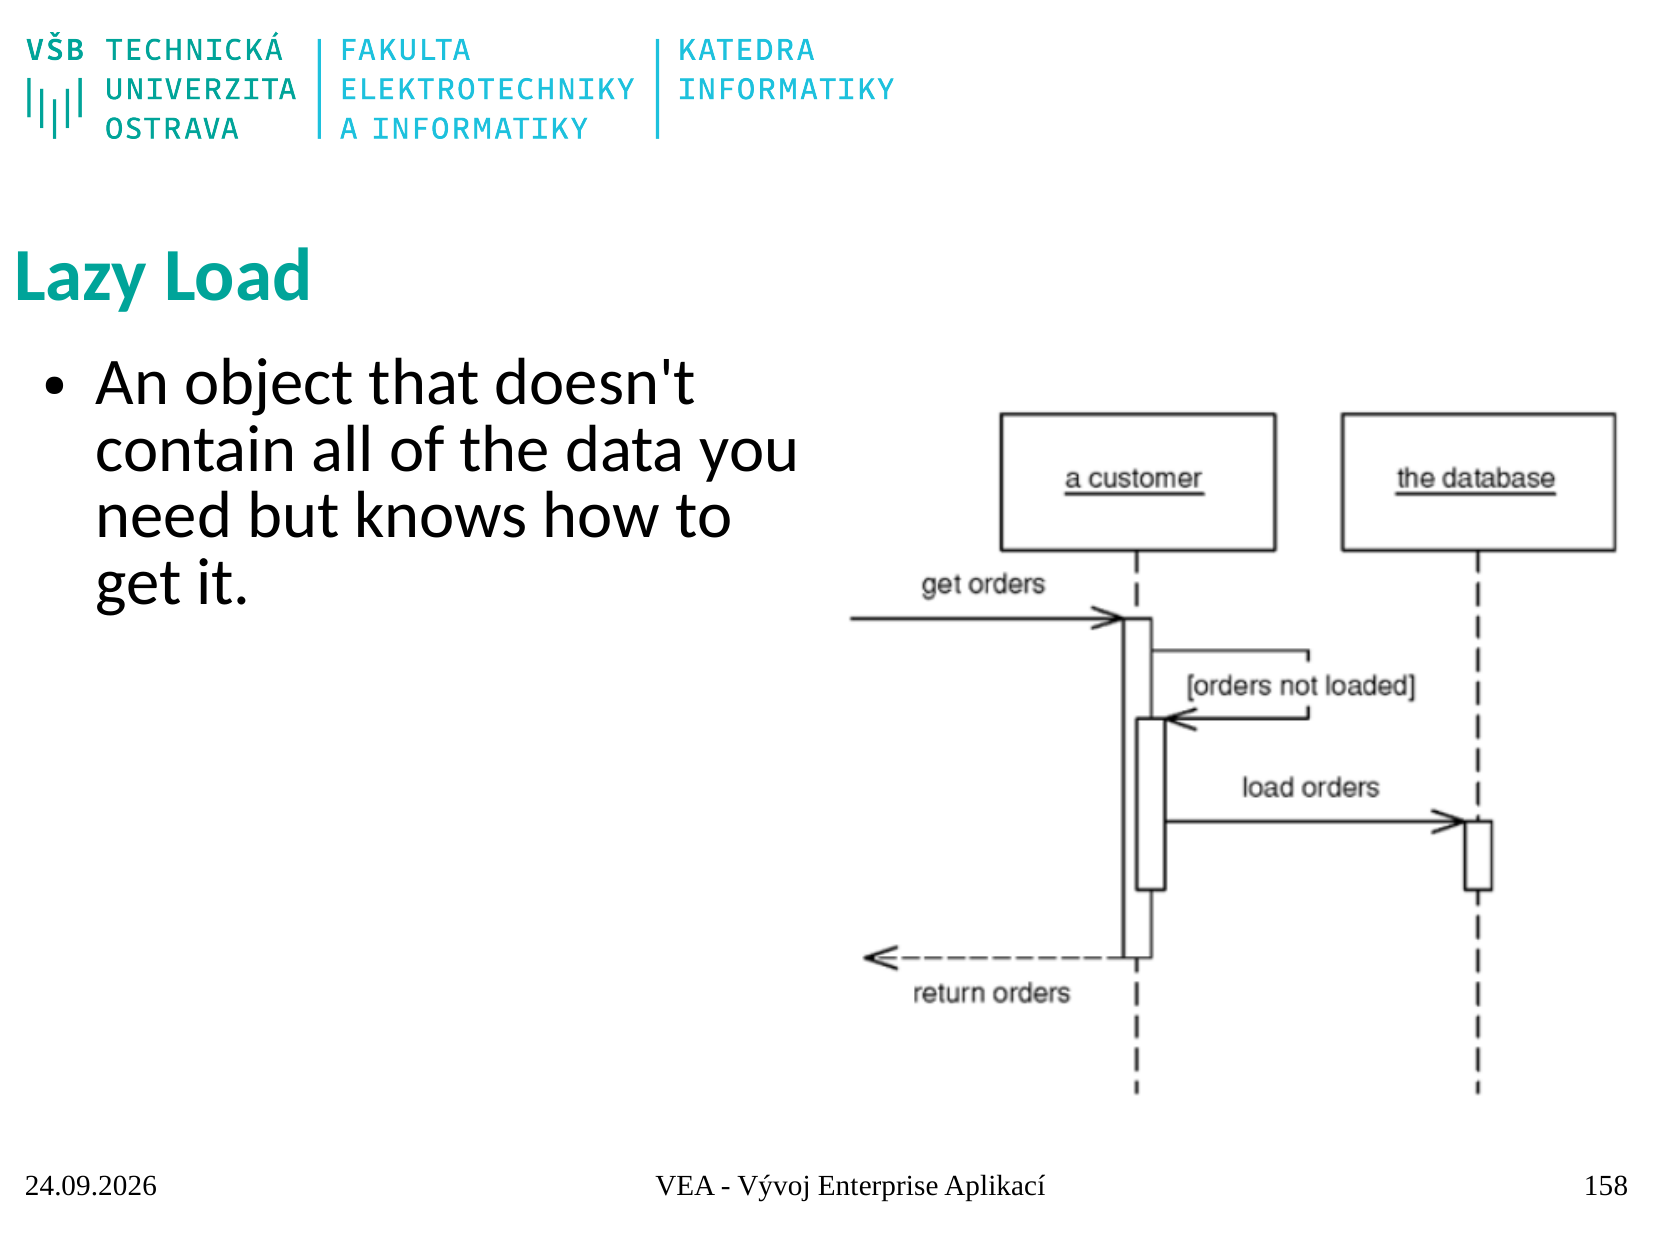

Lazy Load
# An object that doesn't contain all of the data you need but knows how to get it.
VEA - Vývoj Enterprise Aplikací
158